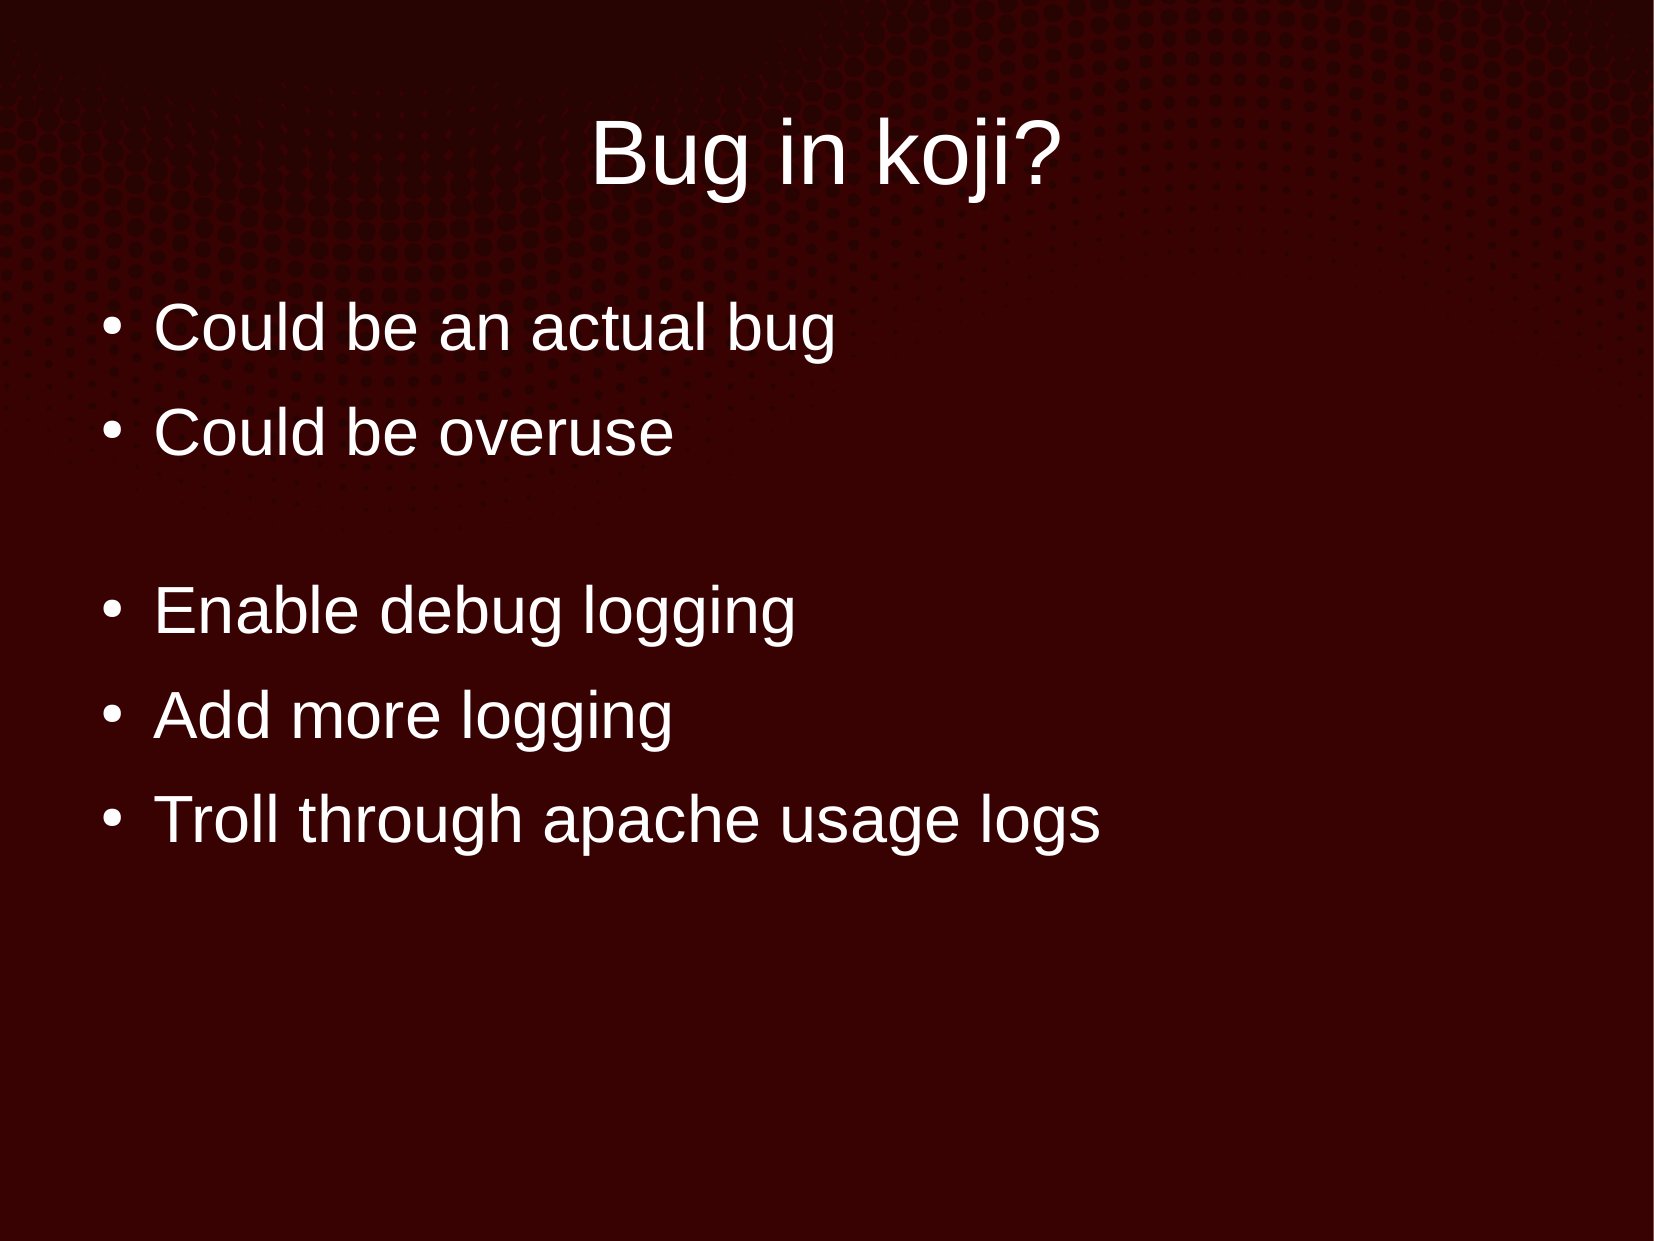

# Bug in koji?
Could be an actual bug
Could be overuse
Enable debug logging
Add more logging
Troll through apache usage logs